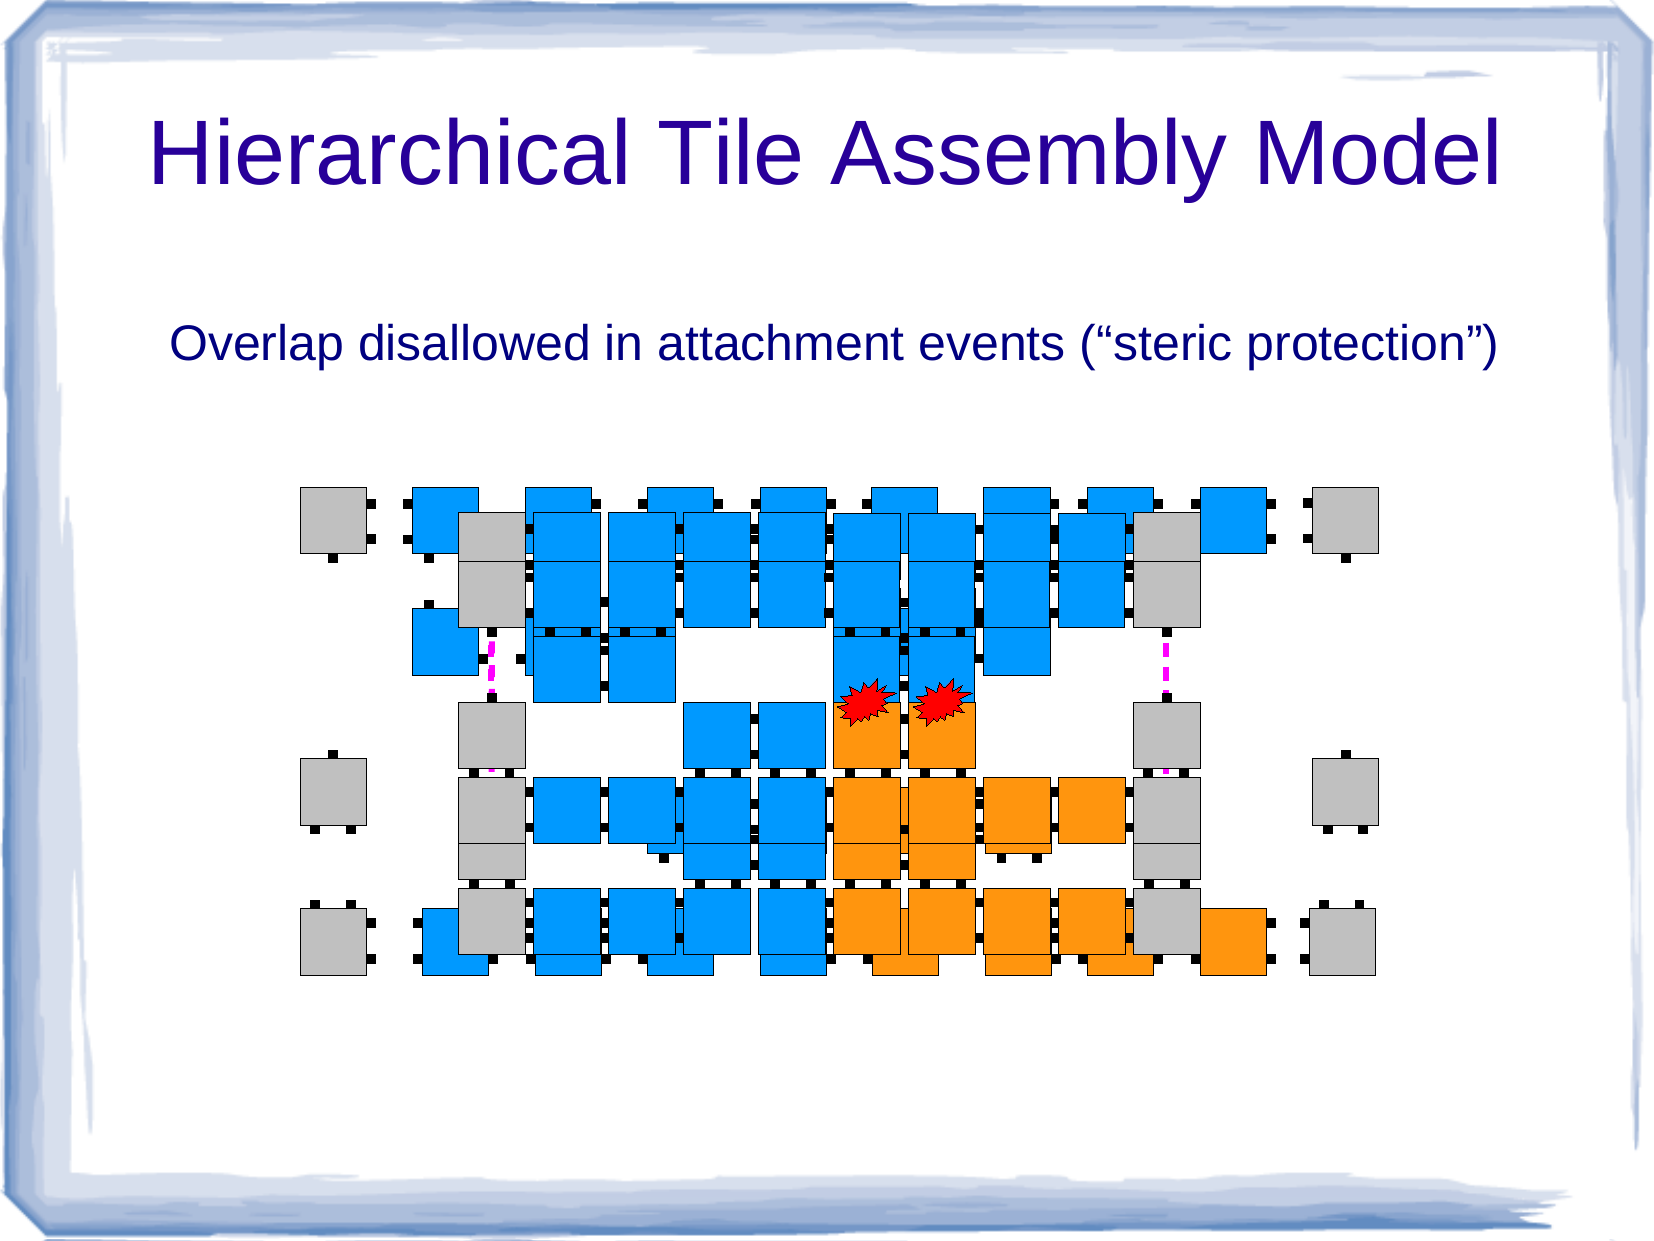

# Hierarchical Tile Assembly Model
Overlap disallowed in attachment events (“steric protection”)